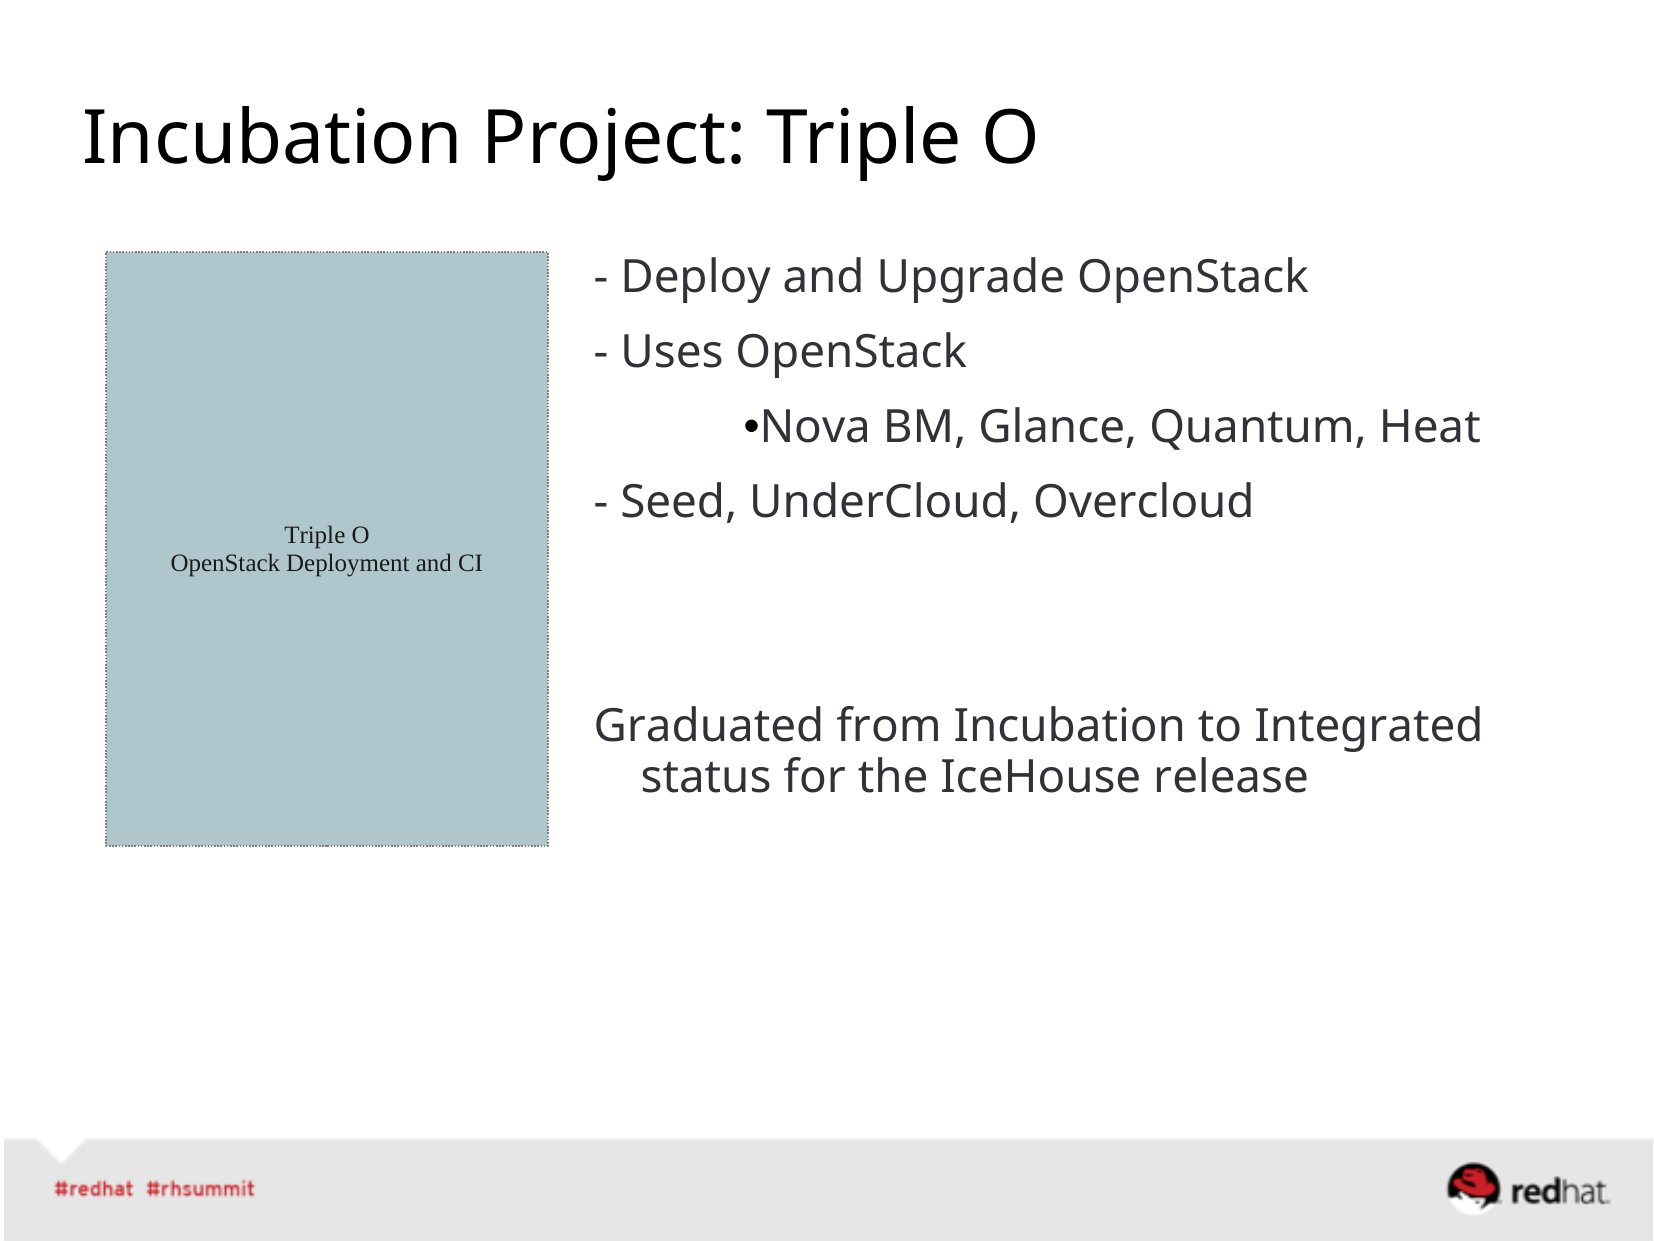

# Incubation Project: Triple O
Triple O
OpenStack Deployment and CI
- Deploy and Upgrade OpenStack
- Uses OpenStack
Nova BM, Glance, Quantum, Heat
- Seed, UnderCloud, Overcloud
Graduated from Incubation to Integrated status for the IceHouse release